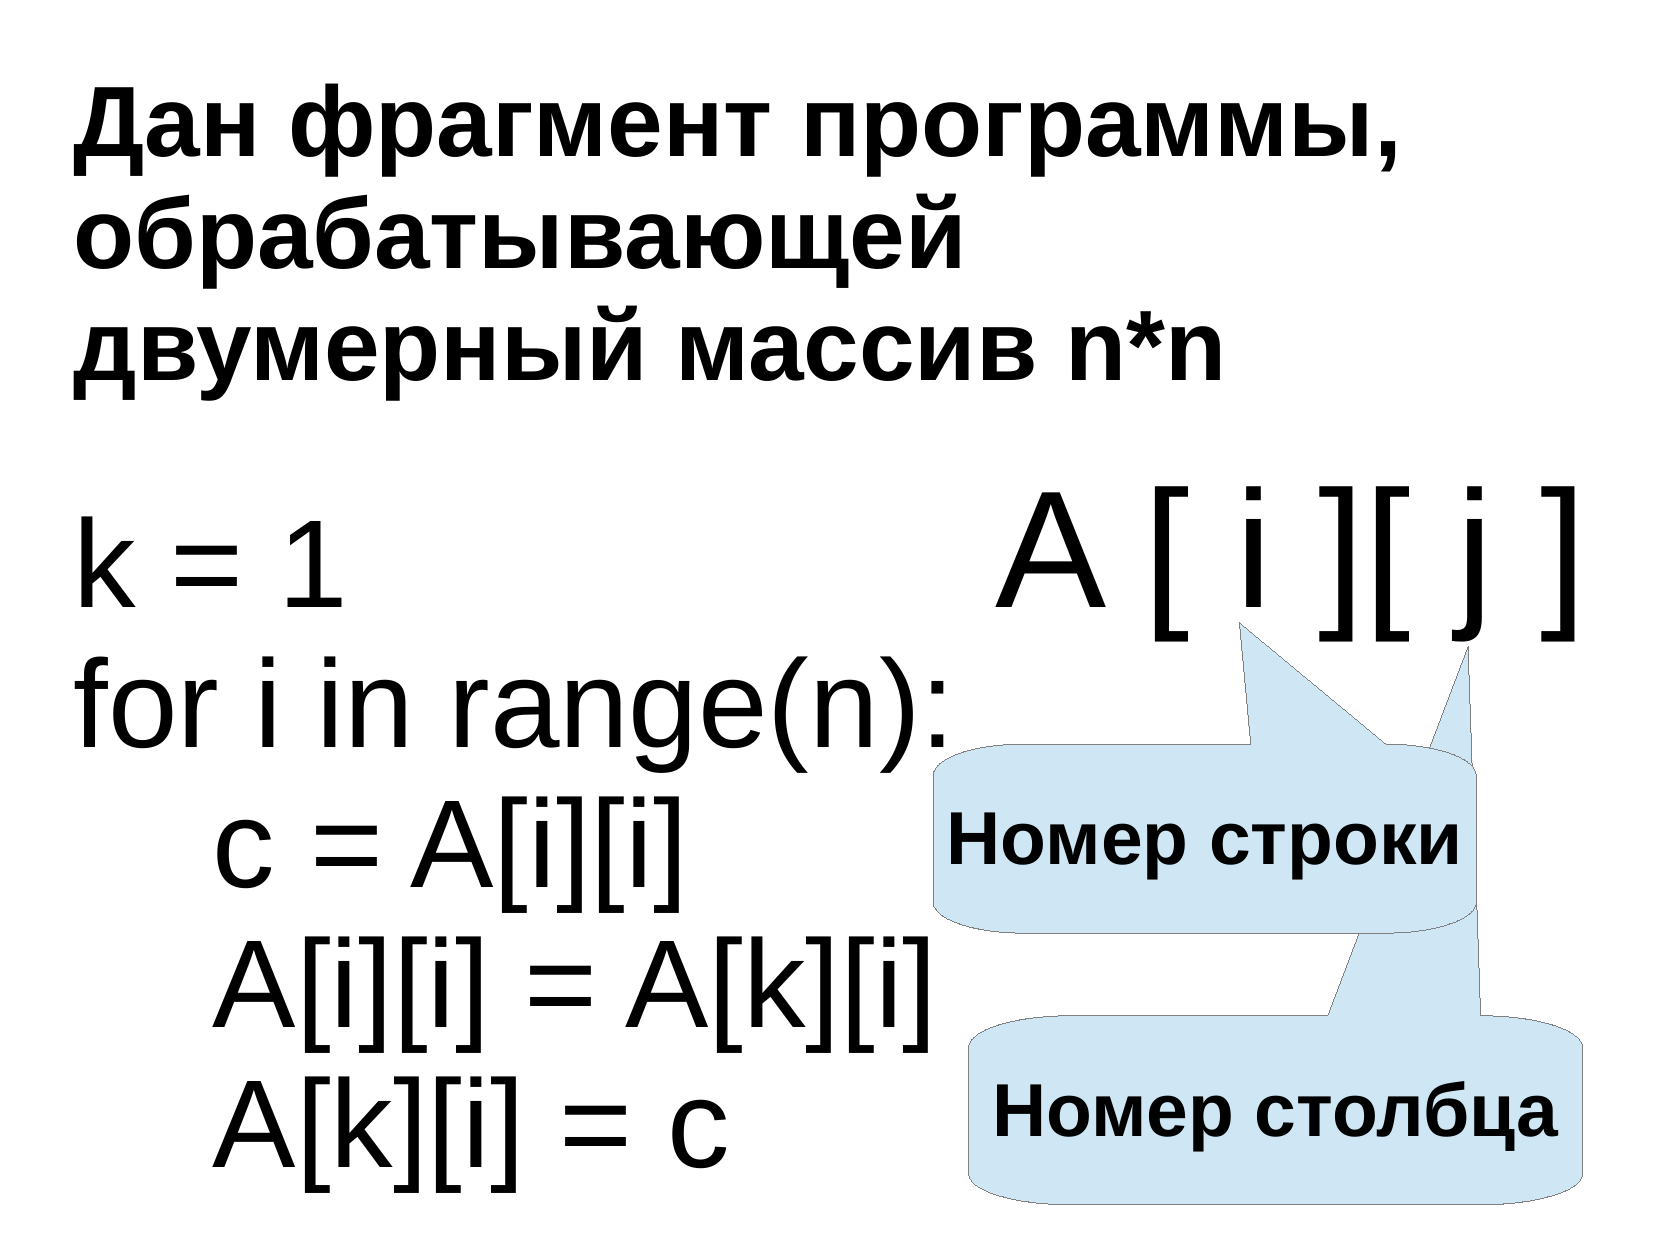

Дан фрагмент программы, обрабатывающей двумерный массив n*n
k = 1
for i in range(n):
 c = A[i][i]
 A[i][i] = A[k][i]
 A[k][i] = c
A [ i ][ j ]
Номер строки
Номер столбца